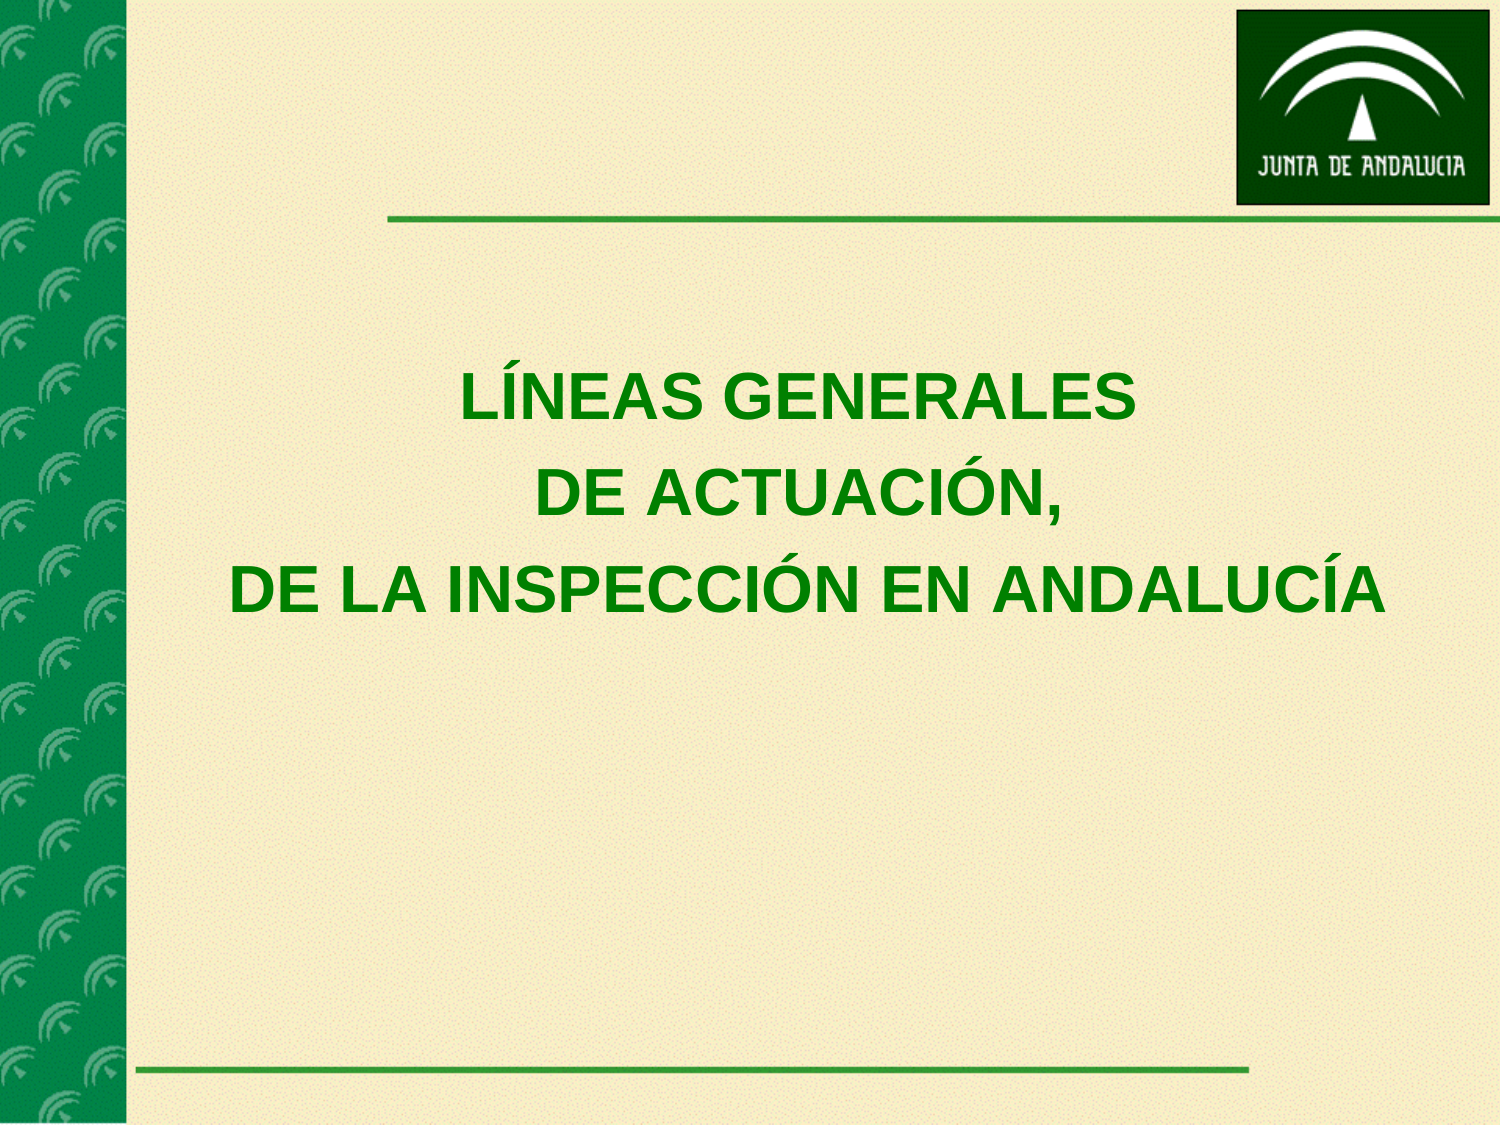

LÍNEAS GENERALES
DE ACTUACIÓN,
DE LA INSPECCIÓN EN ANDALUCÍA